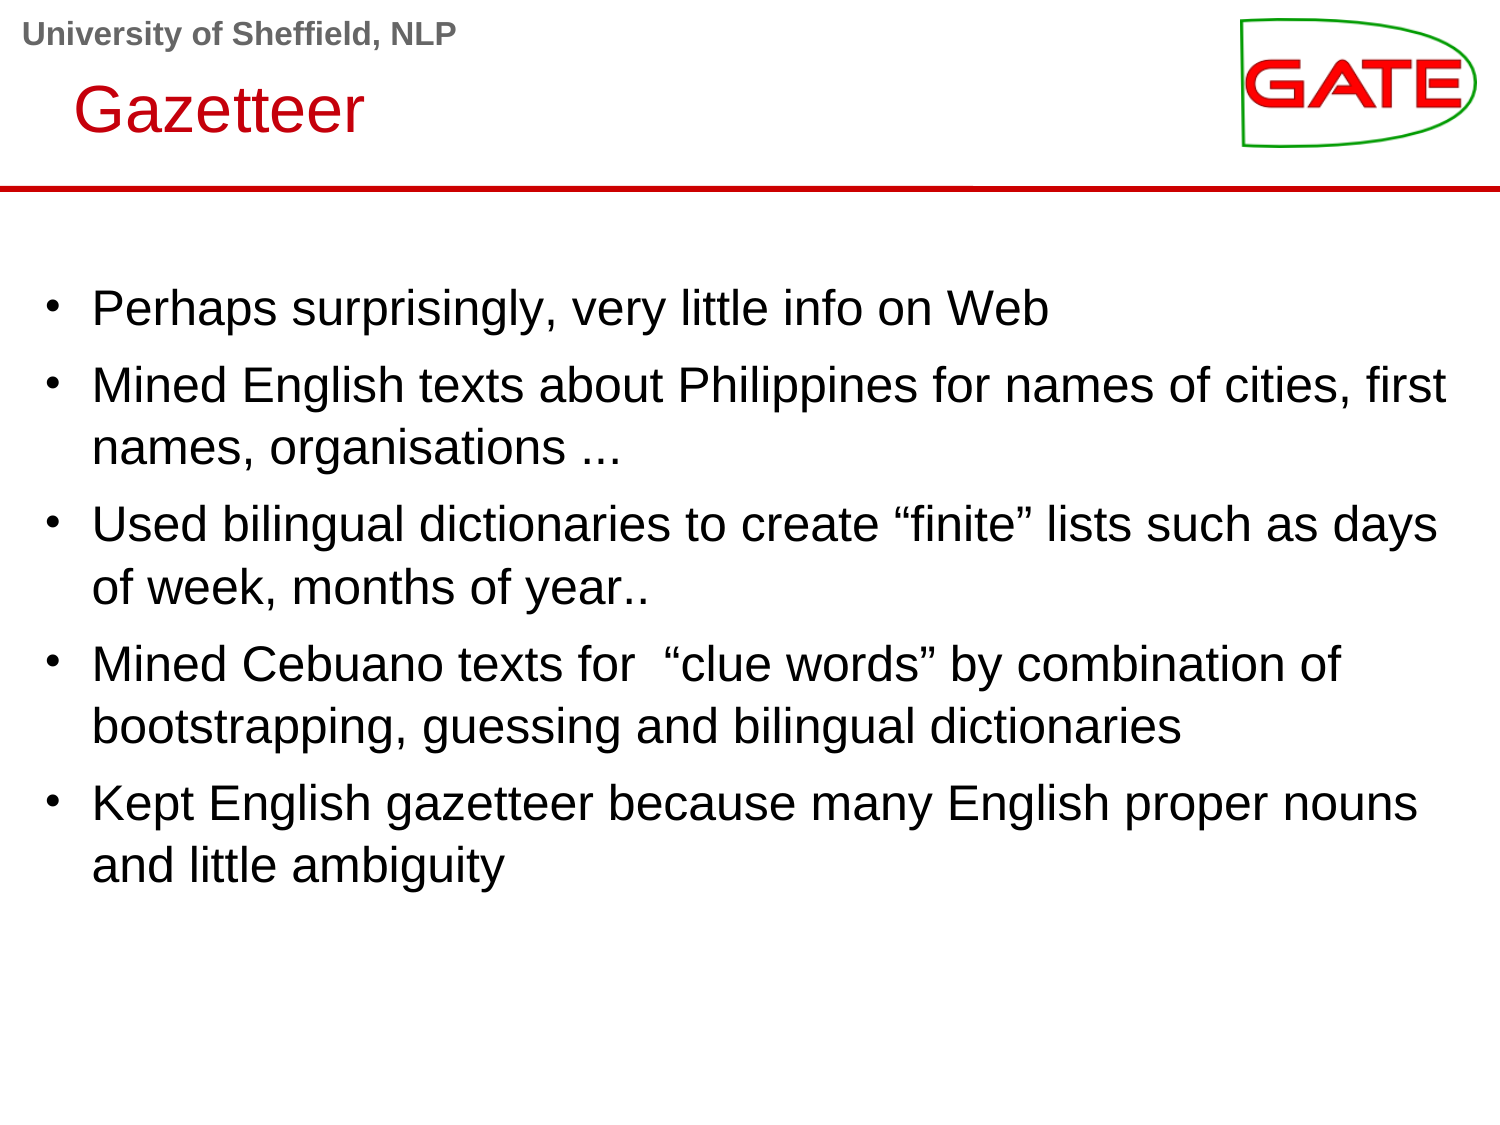

# Gazetteer
Perhaps surprisingly, very little info on Web
Mined English texts about Philippines for names of cities, first names, organisations ...
Used bilingual dictionaries to create “finite” lists such as days of week, months of year..
Mined Cebuano texts for “clue words” by combination of bootstrapping, guessing and bilingual dictionaries
Kept English gazetteer because many English proper nouns and little ambiguity